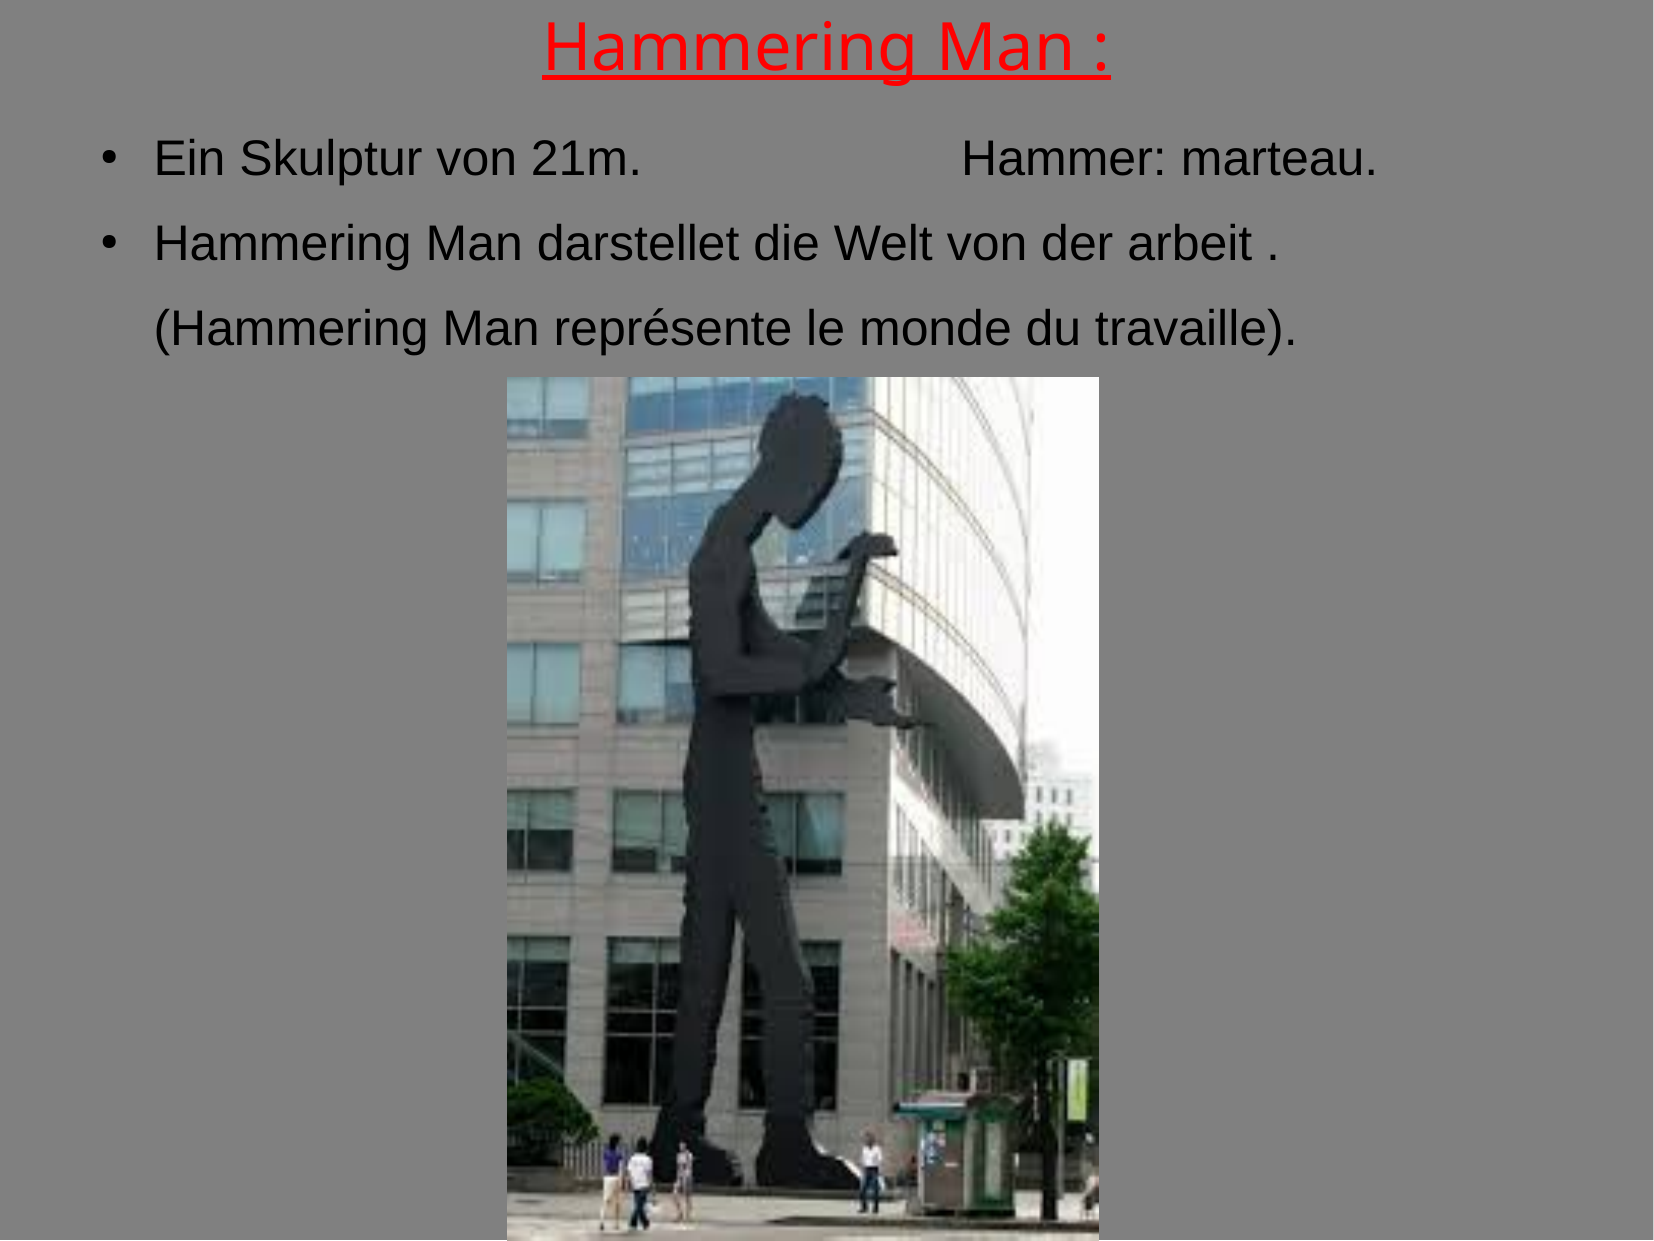

# Hammering Man :
Ein Skulptur von 21m. 			 Hammer: marteau.
Hammering Man darstellet die Welt von der arbeit .
(Hammering Man représente le monde du travaille).